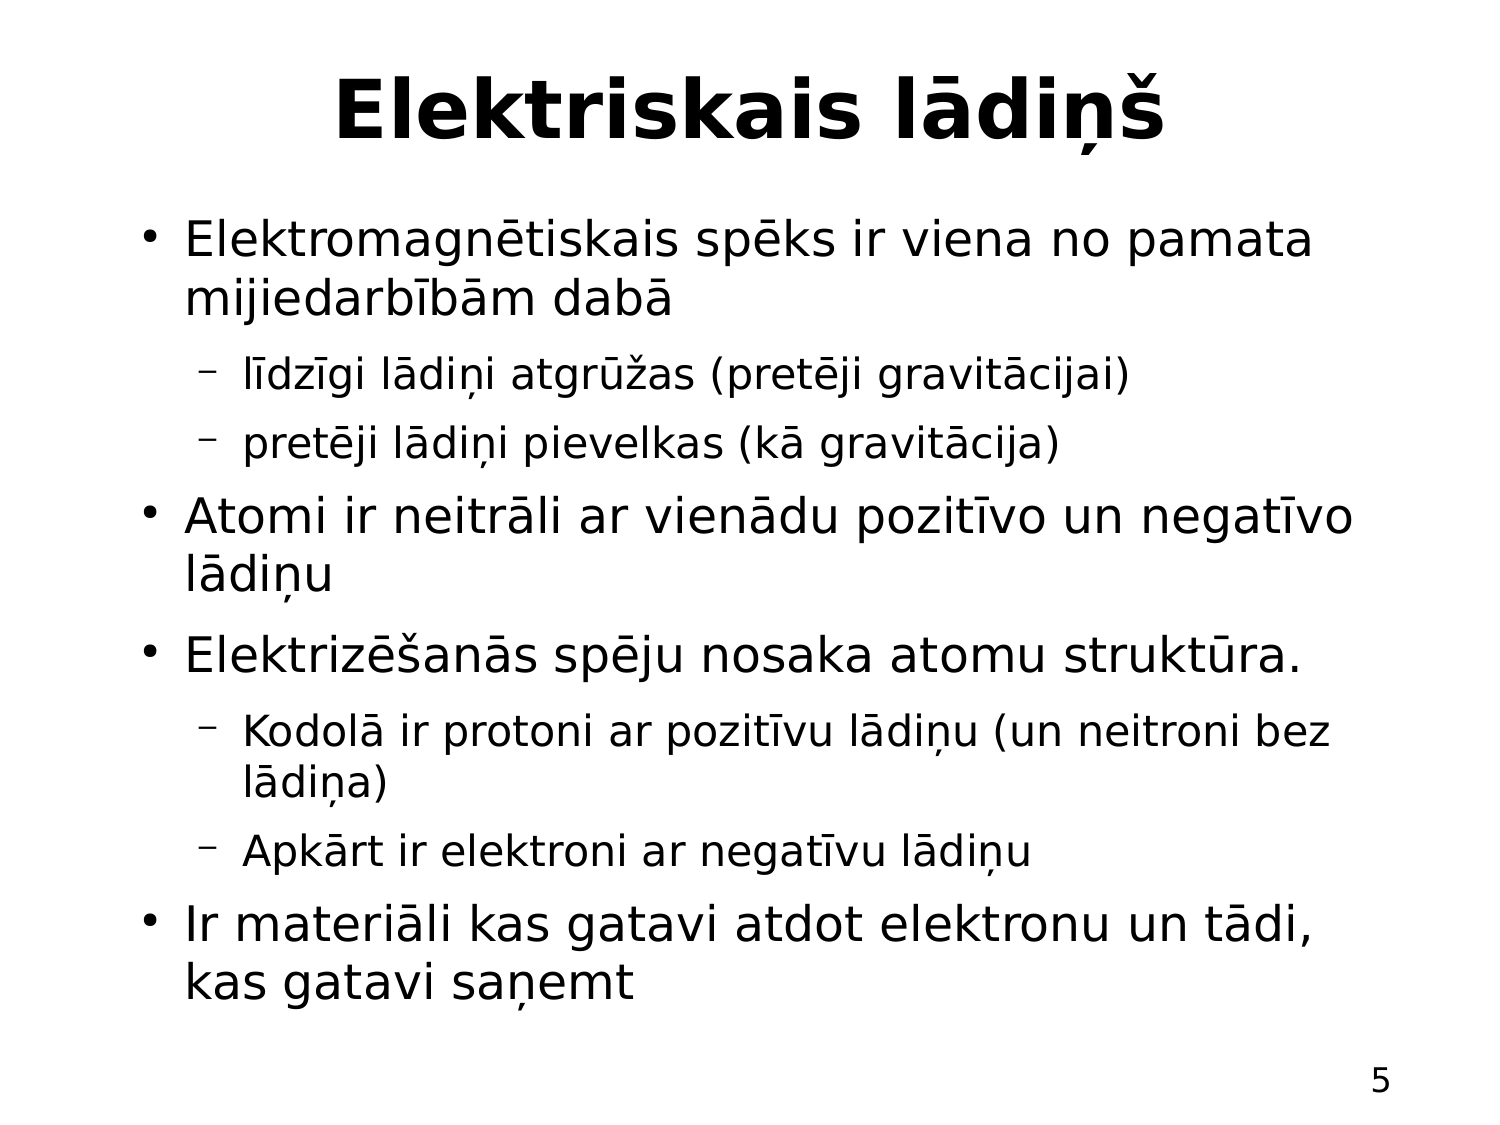

# Elektriskais lādiņš
Elektromagnētiskais spēks ir viena no pamata mijiedarbībām dabā
līdzīgi lādiņi atgrūžas (pretēji gravitācijai)
pretēji lādiņi pievelkas (kā gravitācija)
Atomi ir neitrāli ar vienādu pozitīvo un negatīvo lādiņu
Elektrizēšanās spēju nosaka atomu struktūra.
Kodolā ir protoni ar pozitīvu lādiņu (un neitroni bez lādiņa)
Apkārt ir elektroni ar negatīvu lādiņu
Ir materiāli kas gatavi atdot elektronu un tādi, kas gatavi saņemt